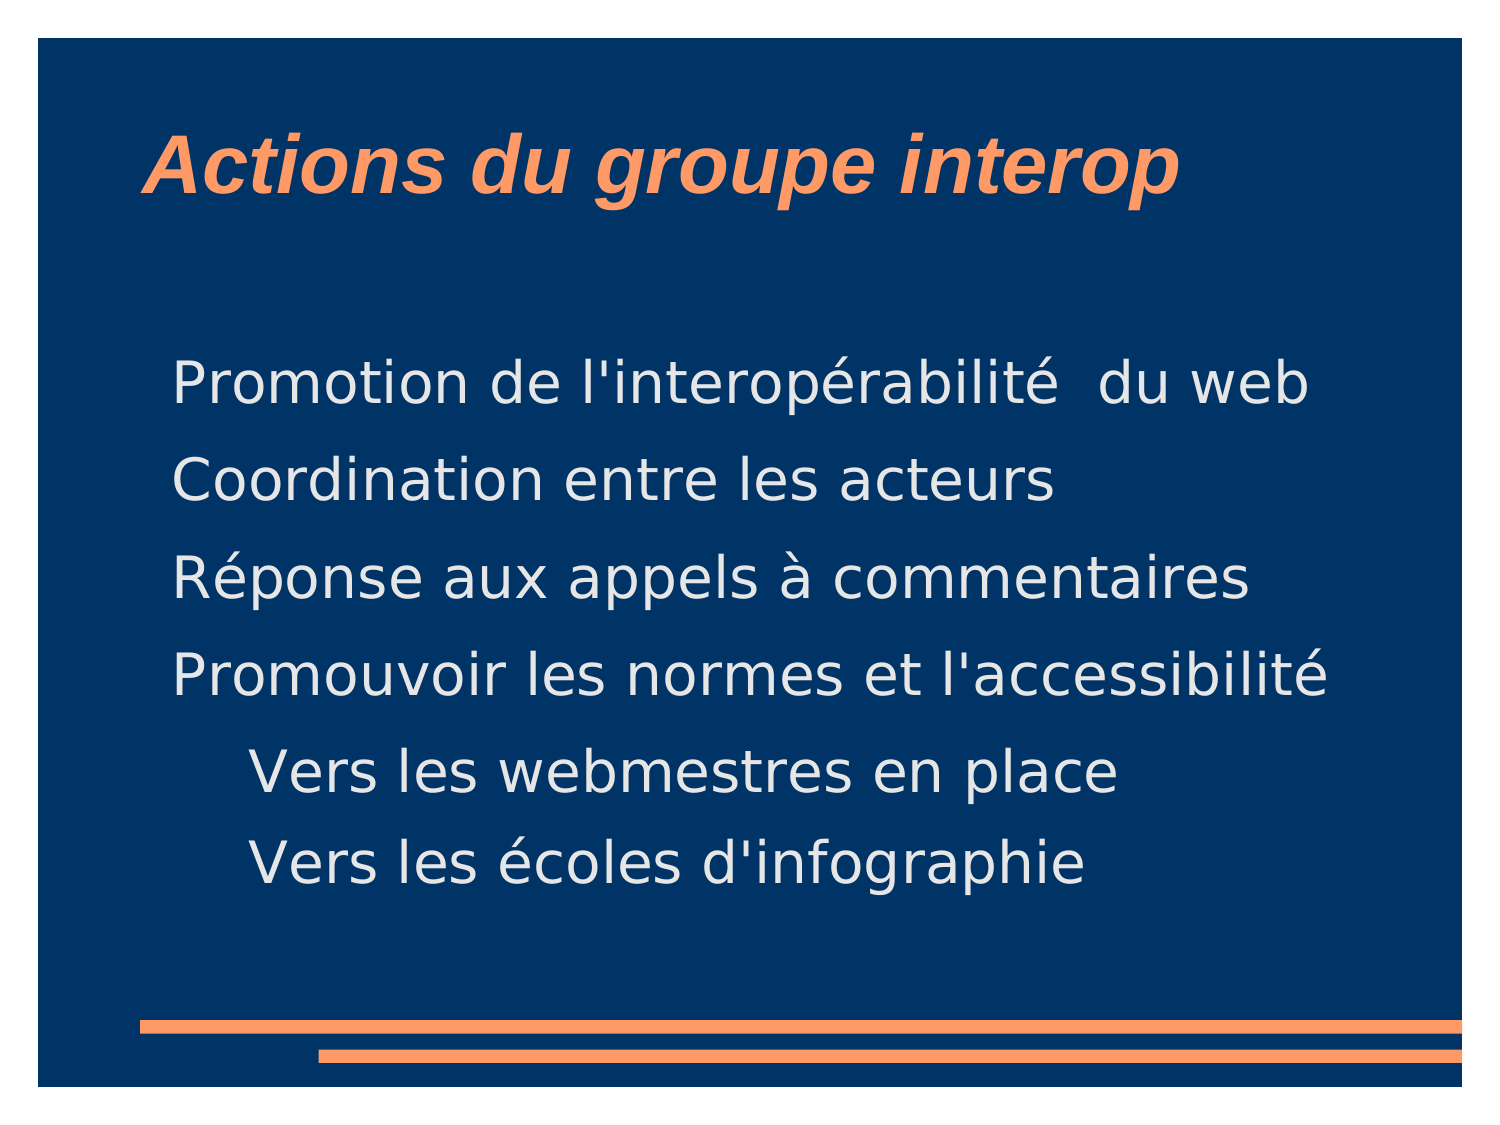

# Actions du groupe interop
Promotion de l'interopérabilité du web
Coordination entre les acteurs
Réponse aux appels à commentaires
Promouvoir les normes et l'accessibilité
Vers les webmestres en place
Vers les écoles d'infographie